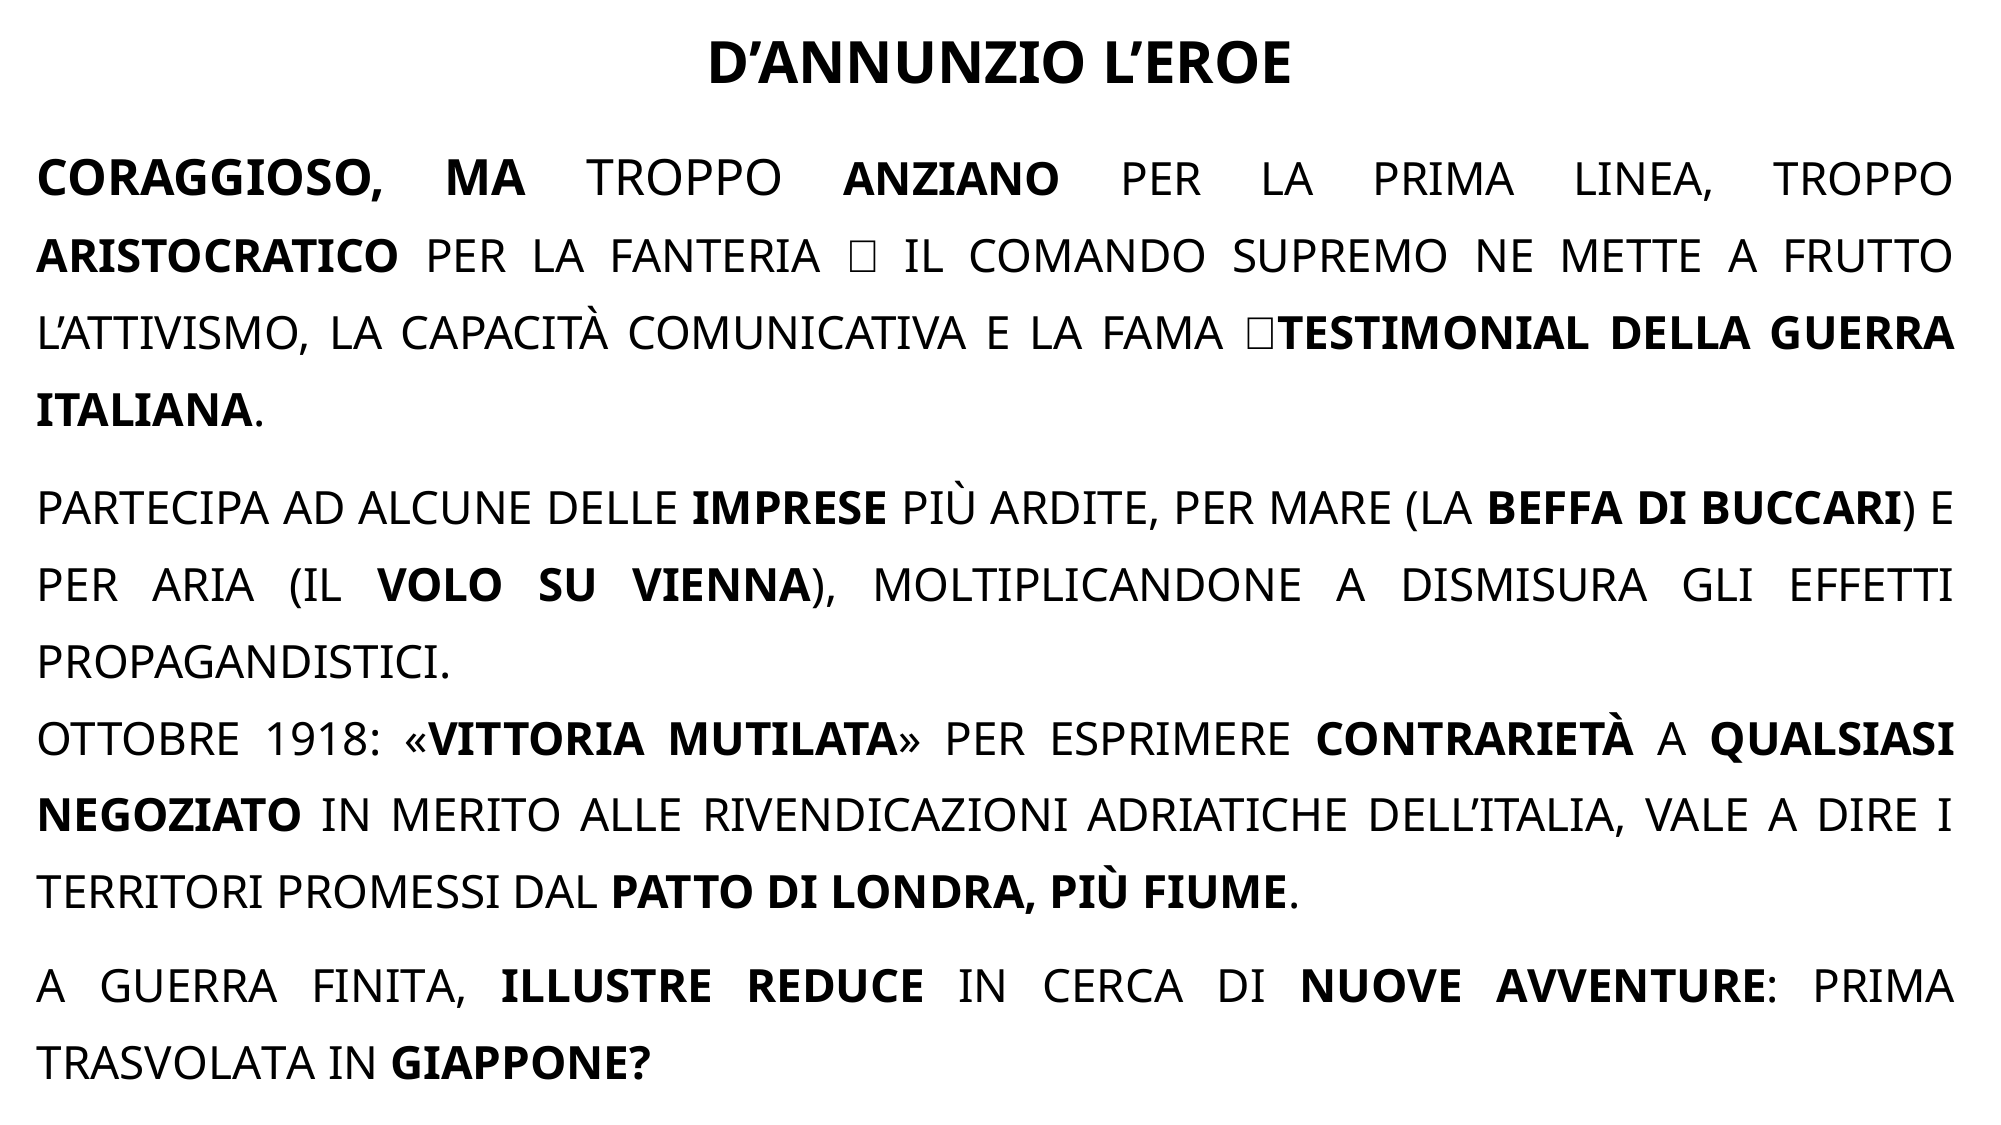

# D’ANNUNZIO L’EROE
CORAGGIOSO, MA TROPPO ANZIANO PER LA PRIMA LINEA, TROPPO ARISTOCRATICO PER LA FANTERIA  IL COMANDO SUPREMO NE METTE A FRUTTO L’ATTIVISMO, LA CAPACITÀ COMUNICATIVA E LA FAMA TESTIMONIAL DELLA GUERRA ITALIANA.
PARTECIPA AD ALCUNE DELLE IMPRESE PIÙ ARDITE, PER MARE (LA BEFFA DI BUCCARI) E PER ARIA (IL VOLO SU VIENNA), MOLTIPLICANDONE A DISMISURA GLI EFFETTI PROPAGANDISTICI.
OTTOBRE 1918: «VITTORIA MUTILATA» PER ESPRIMERE CONTRARIETÀ A QUALSIASI NEGOZIATO IN MERITO ALLE RIVENDICAZIONI ADRIATICHE DELL’ITALIA, VALE A DIRE I TERRITORI PROMESSI DAL PATTO DI LONDRA, PIÙ FIUME.
A GUERRA FINITA, ILLUSTRE REDUCE IN CERCA DI NUOVE AVVENTURE: PRIMA TRASVOLATA IN GIAPPONE?